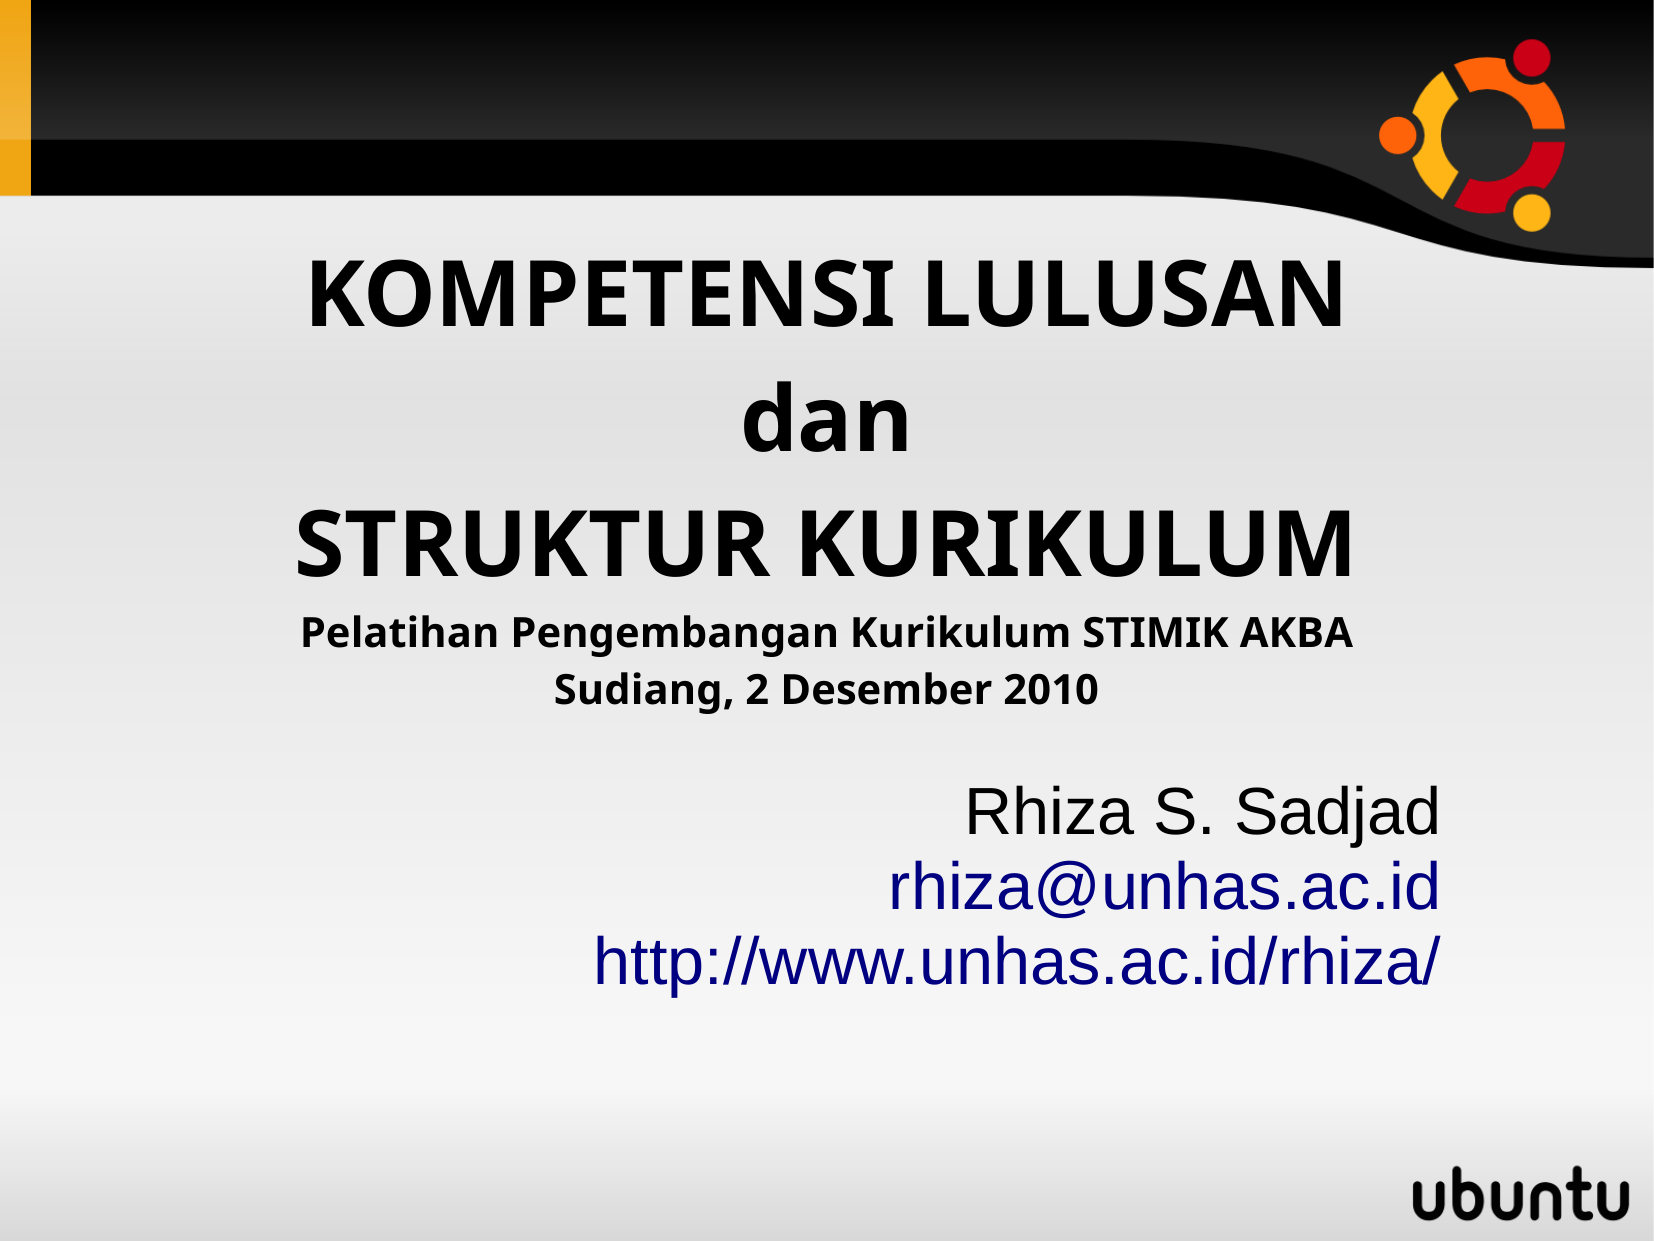

KOMPETENSI LULUSAN
dan
STRUKTUR KURIKULUM
Pelatihan Pengembangan Kurikulum STIMIK AKBA Sudiang, 2 Desember 2010
Rhiza S. Sadjad
rhiza@unhas.ac.id
http://www.unhas.ac.id/rhiza/